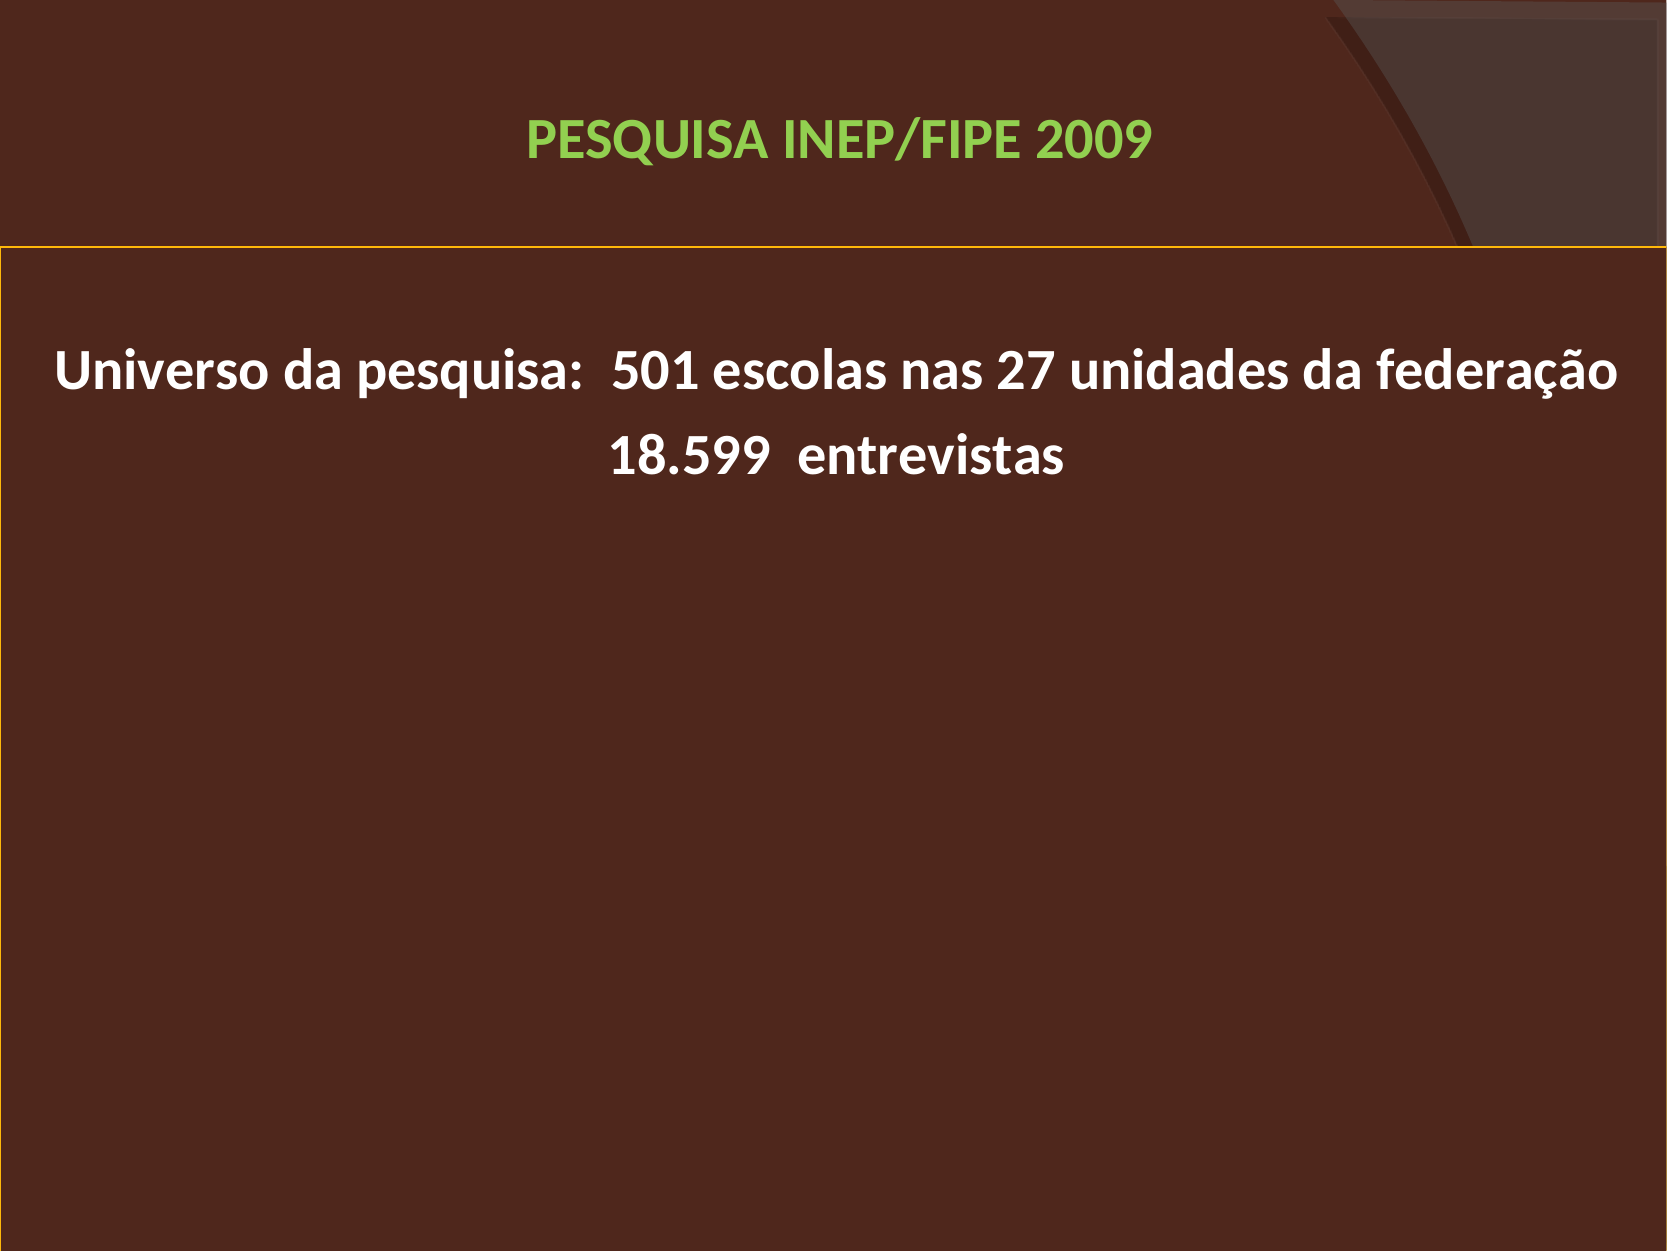

PESQUISA INEP/FIPE 2009
# Universo da pesquisa: 501 escolas nas 27 unidades da federação
18.599 entrevistas